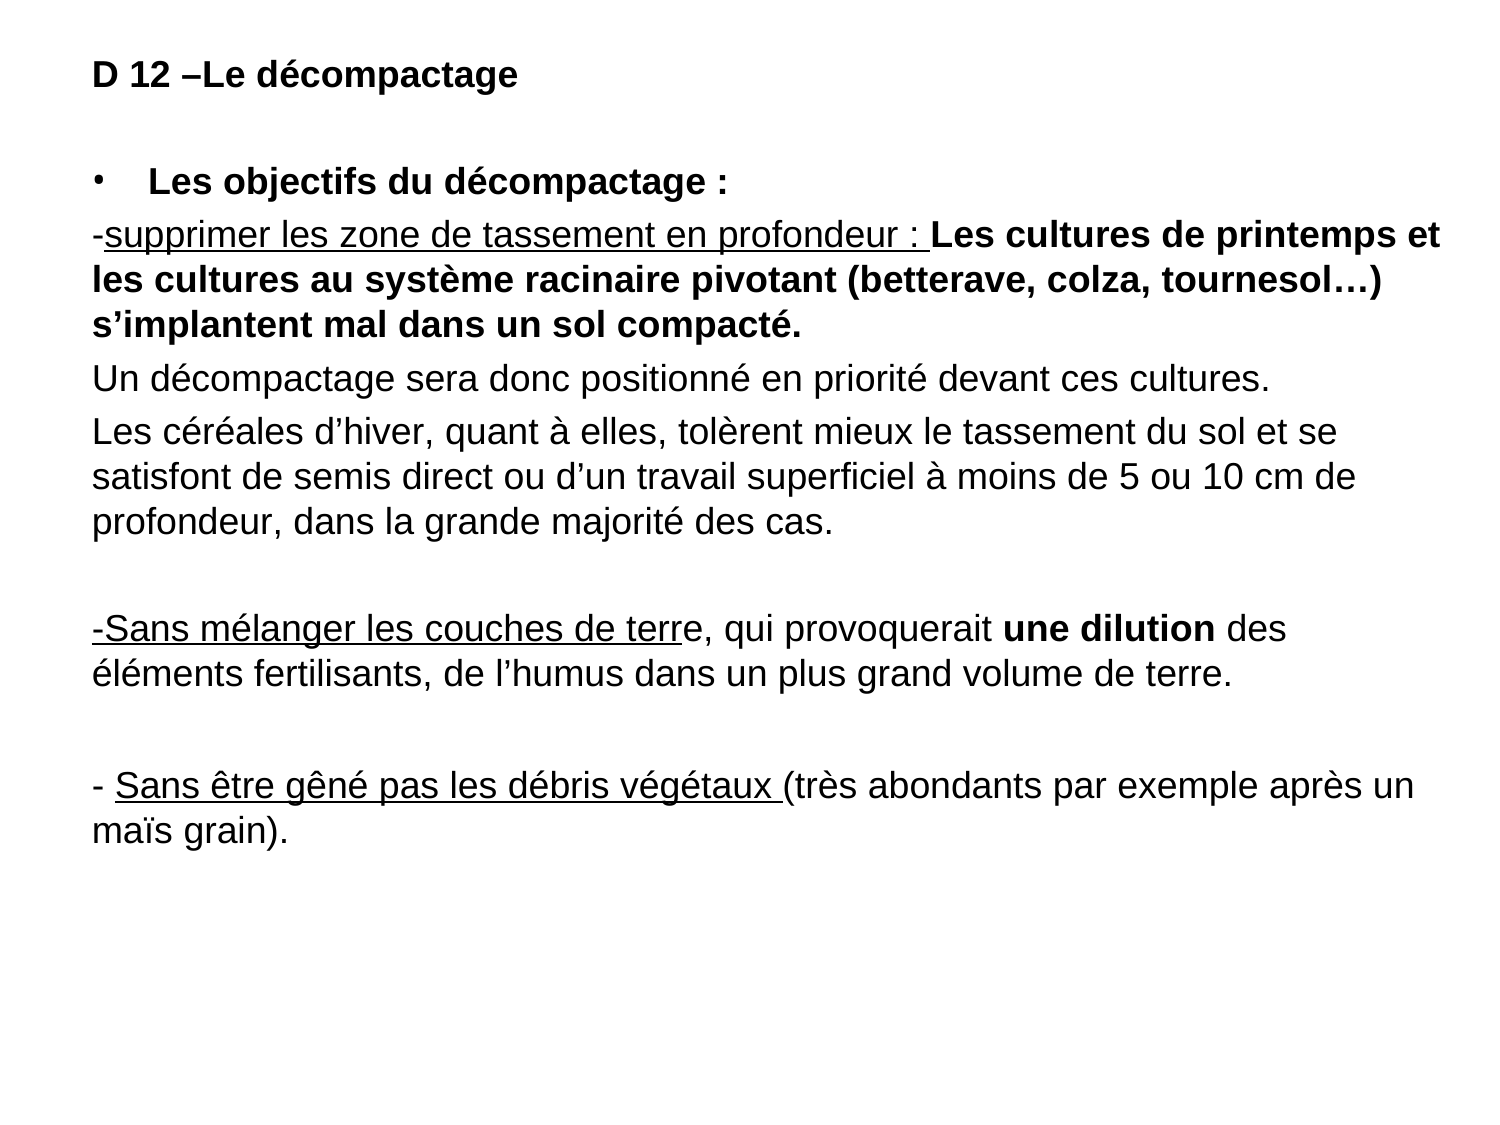

# D 12 –Le décompactage
Les objectifs du décompactage :
-supprimer les zone de tassement en profondeur : Les cultures de printemps et les cultures au système racinaire pivotant (betterave, colza, tournesol…) s’implantent mal dans un sol compacté.
Un décompactage sera donc positionné en priorité devant ces cultures.
Les céréales d’hiver, quant à elles, tolèrent mieux le tassement du sol et se satisfont de semis direct ou d’un travail superficiel à moins de 5 ou 10 cm de profondeur, dans la grande majorité des cas.
-Sans mélanger les couches de terre, qui provoquerait une dilution des éléments fertilisants, de l’humus dans un plus grand volume de terre.
- Sans être gêné pas les débris végétaux (très abondants par exemple après un maïs grain).